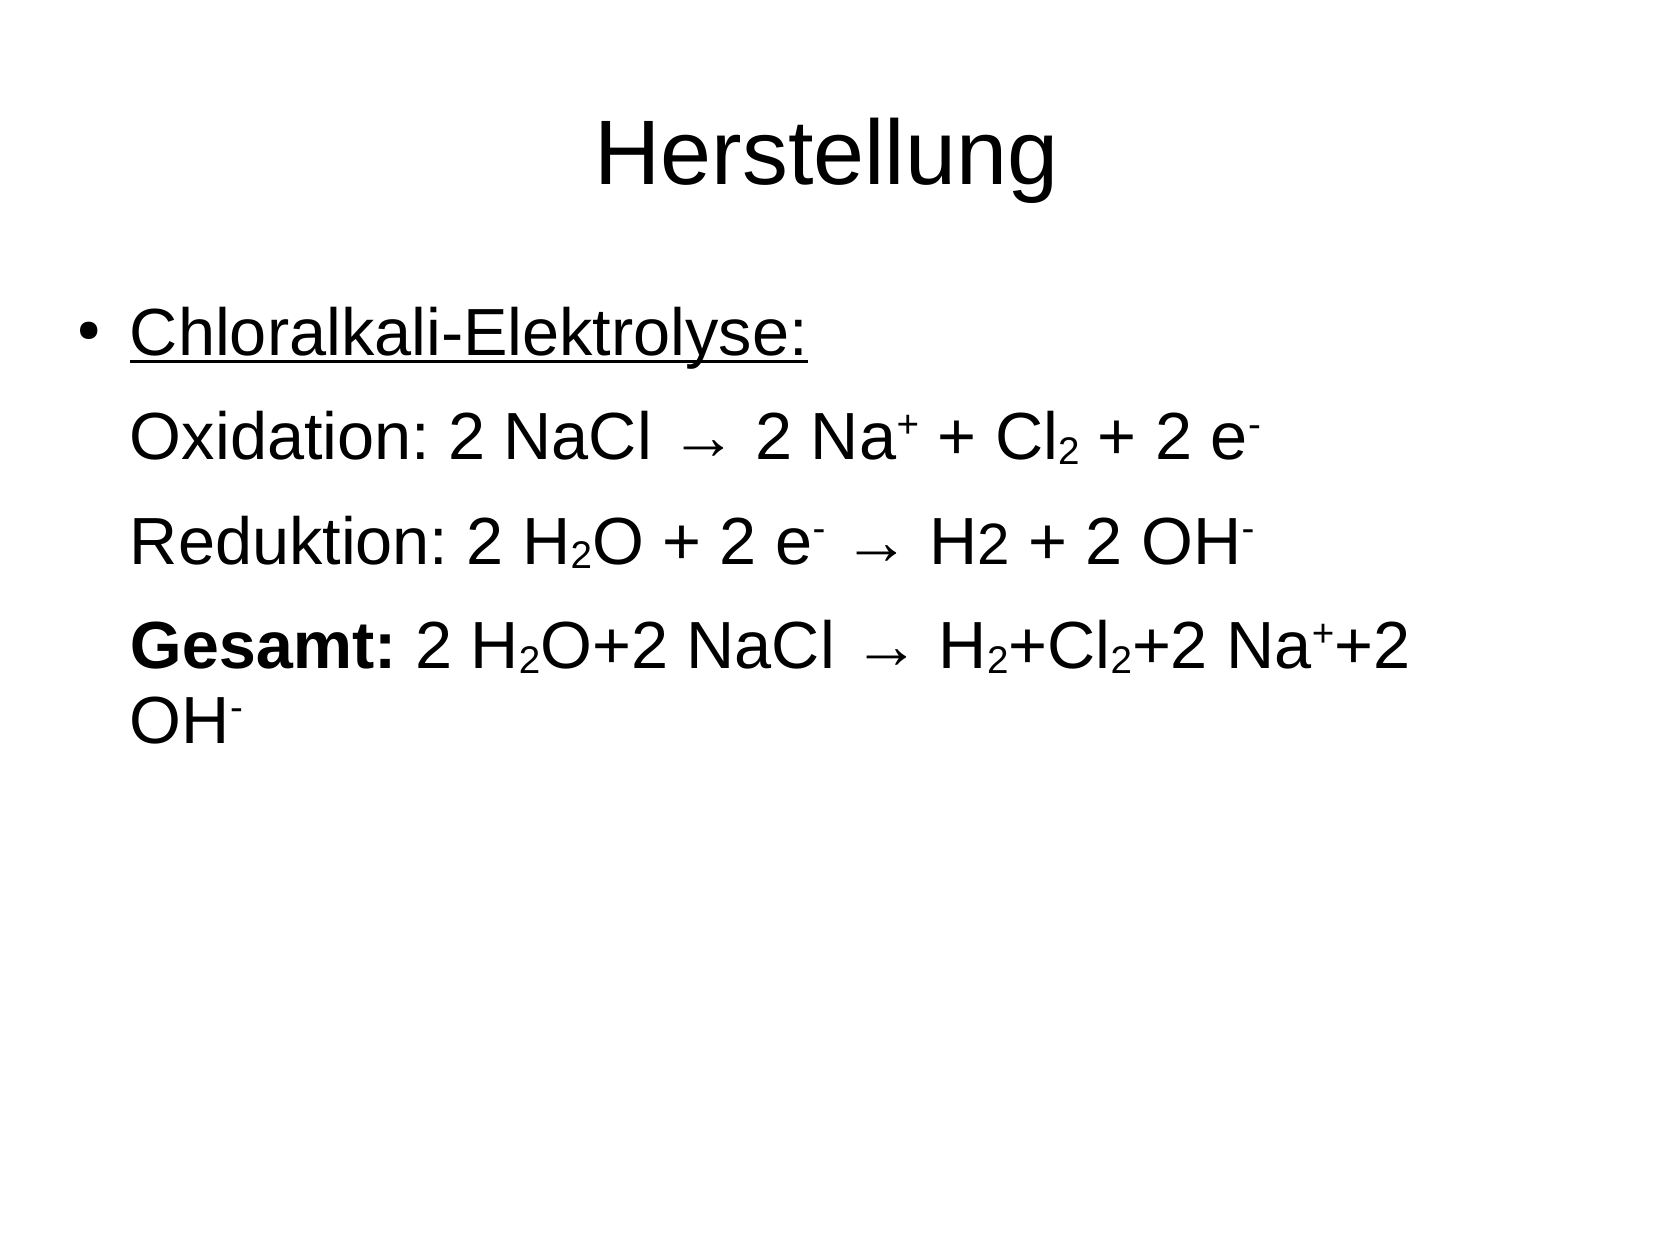

# Herstellung
Chloralkali-Elektrolyse:
Oxidation: 2 NaCl → 2 Na+ + Cl2 + 2 e-
Reduktion: 2 H2O + 2 e- → H2 + 2 OH-
Gesamt: 2 H2O+2 NaCl → H2+Cl2+2 Na++2 OH-